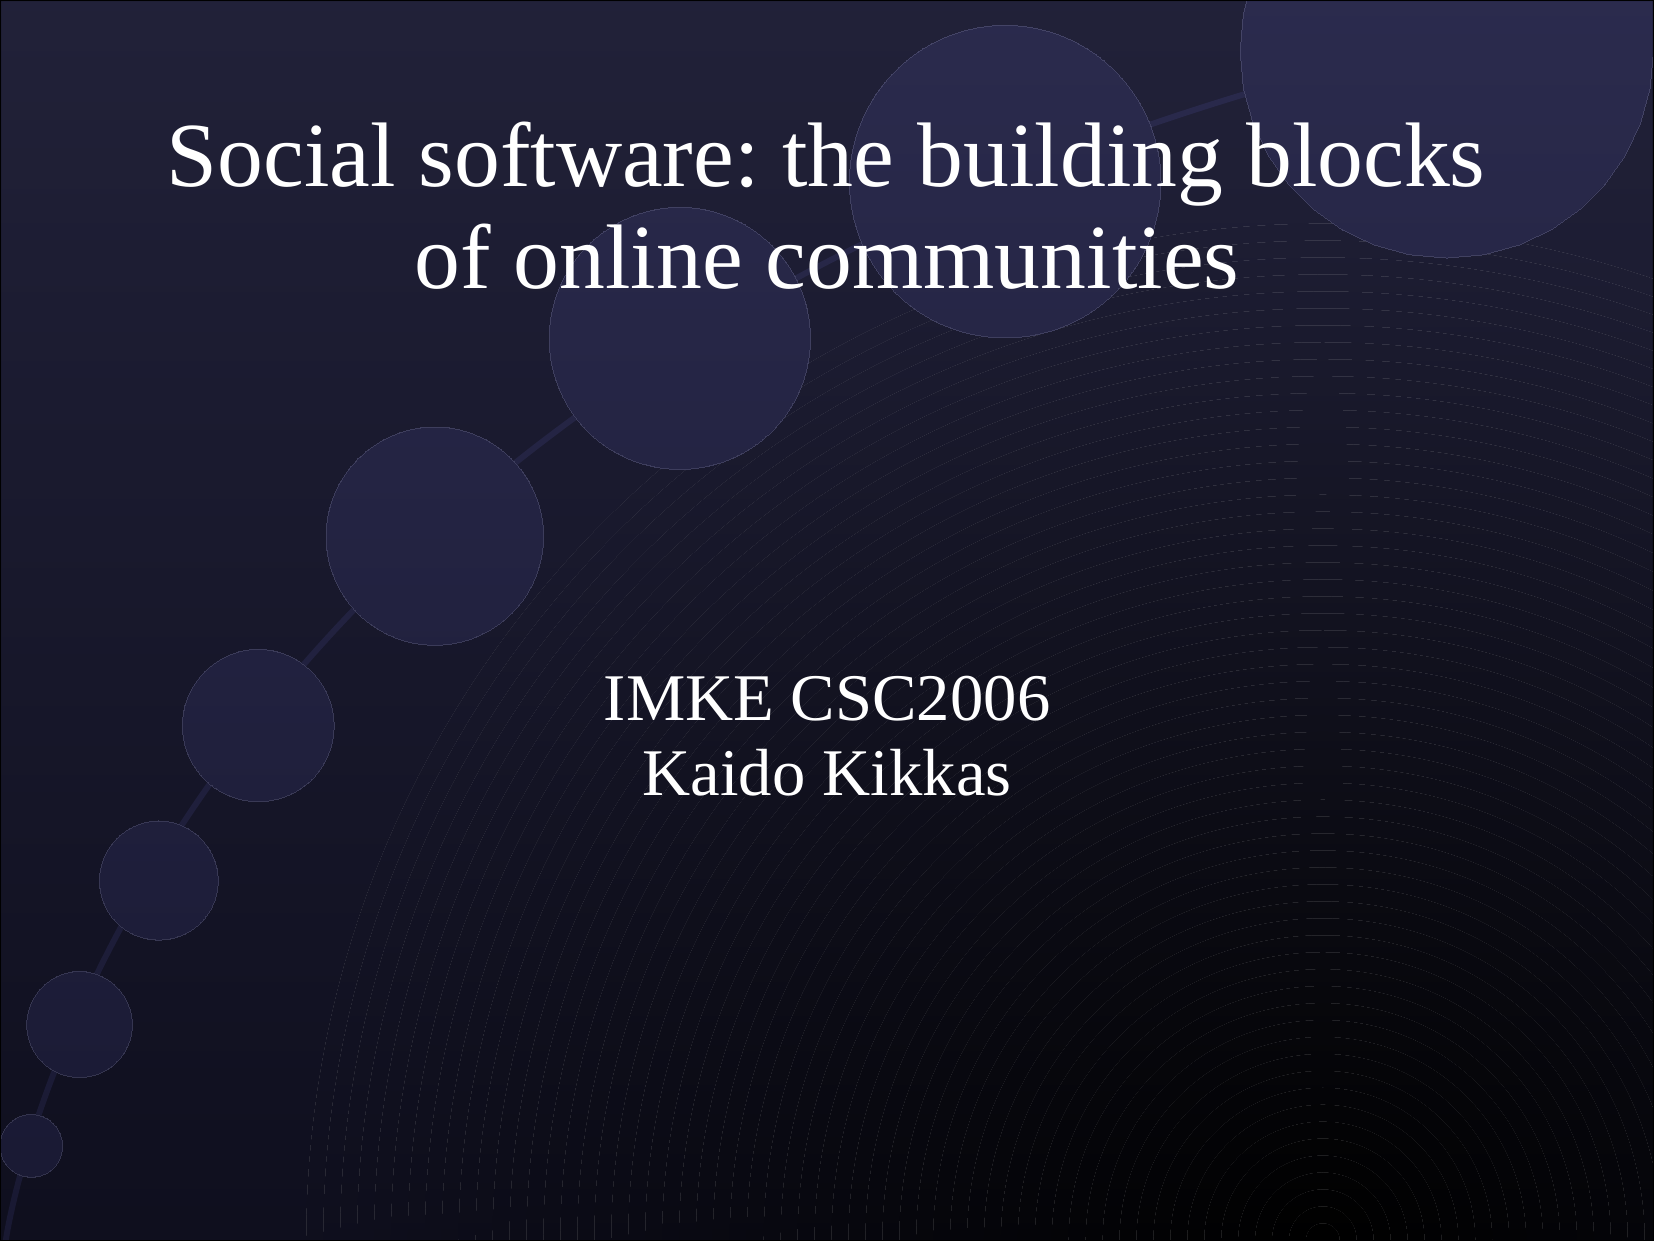

# Social software: the building blocks of online communities
IMKE CSC2006
Kaido Kikkas